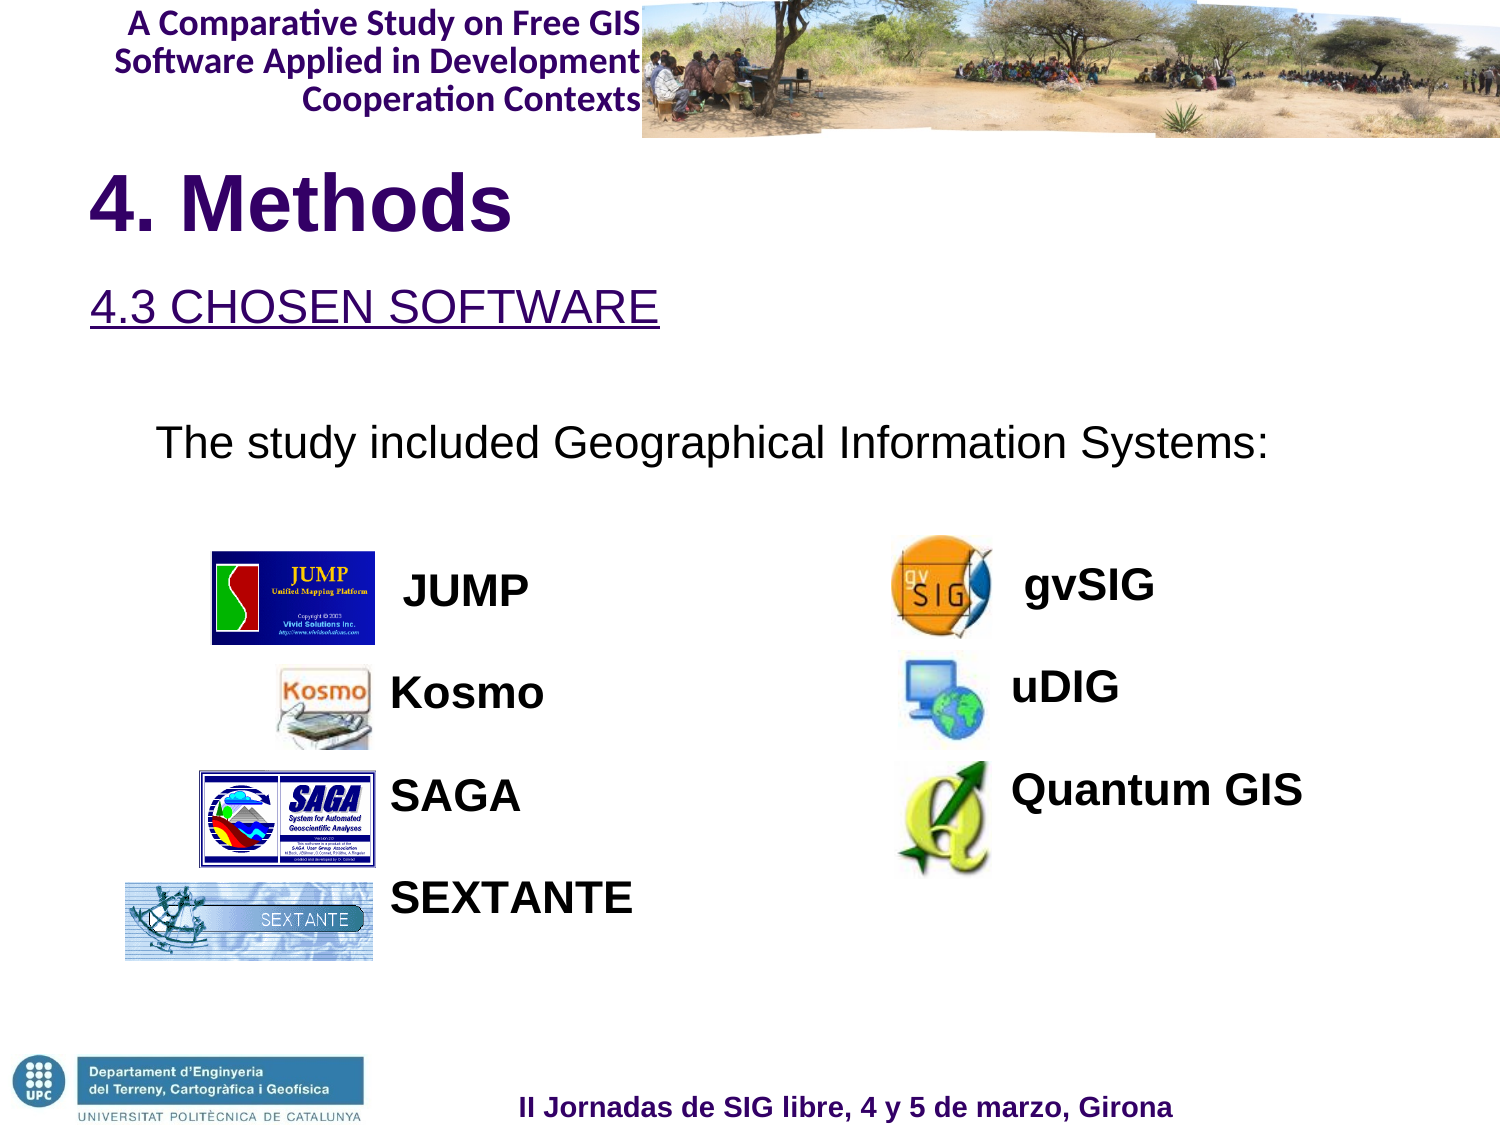

# 4. Methods
4.3 CHOSEN SOFTWARE
The study included Geographical Information Systems:
 gvSIG
uDIG
Quantum GIS
 JUMP
Kosmo
SAGA
SEXTANTE
II Jornadas de SIG libre, 4 y 5 de marzo, Girona